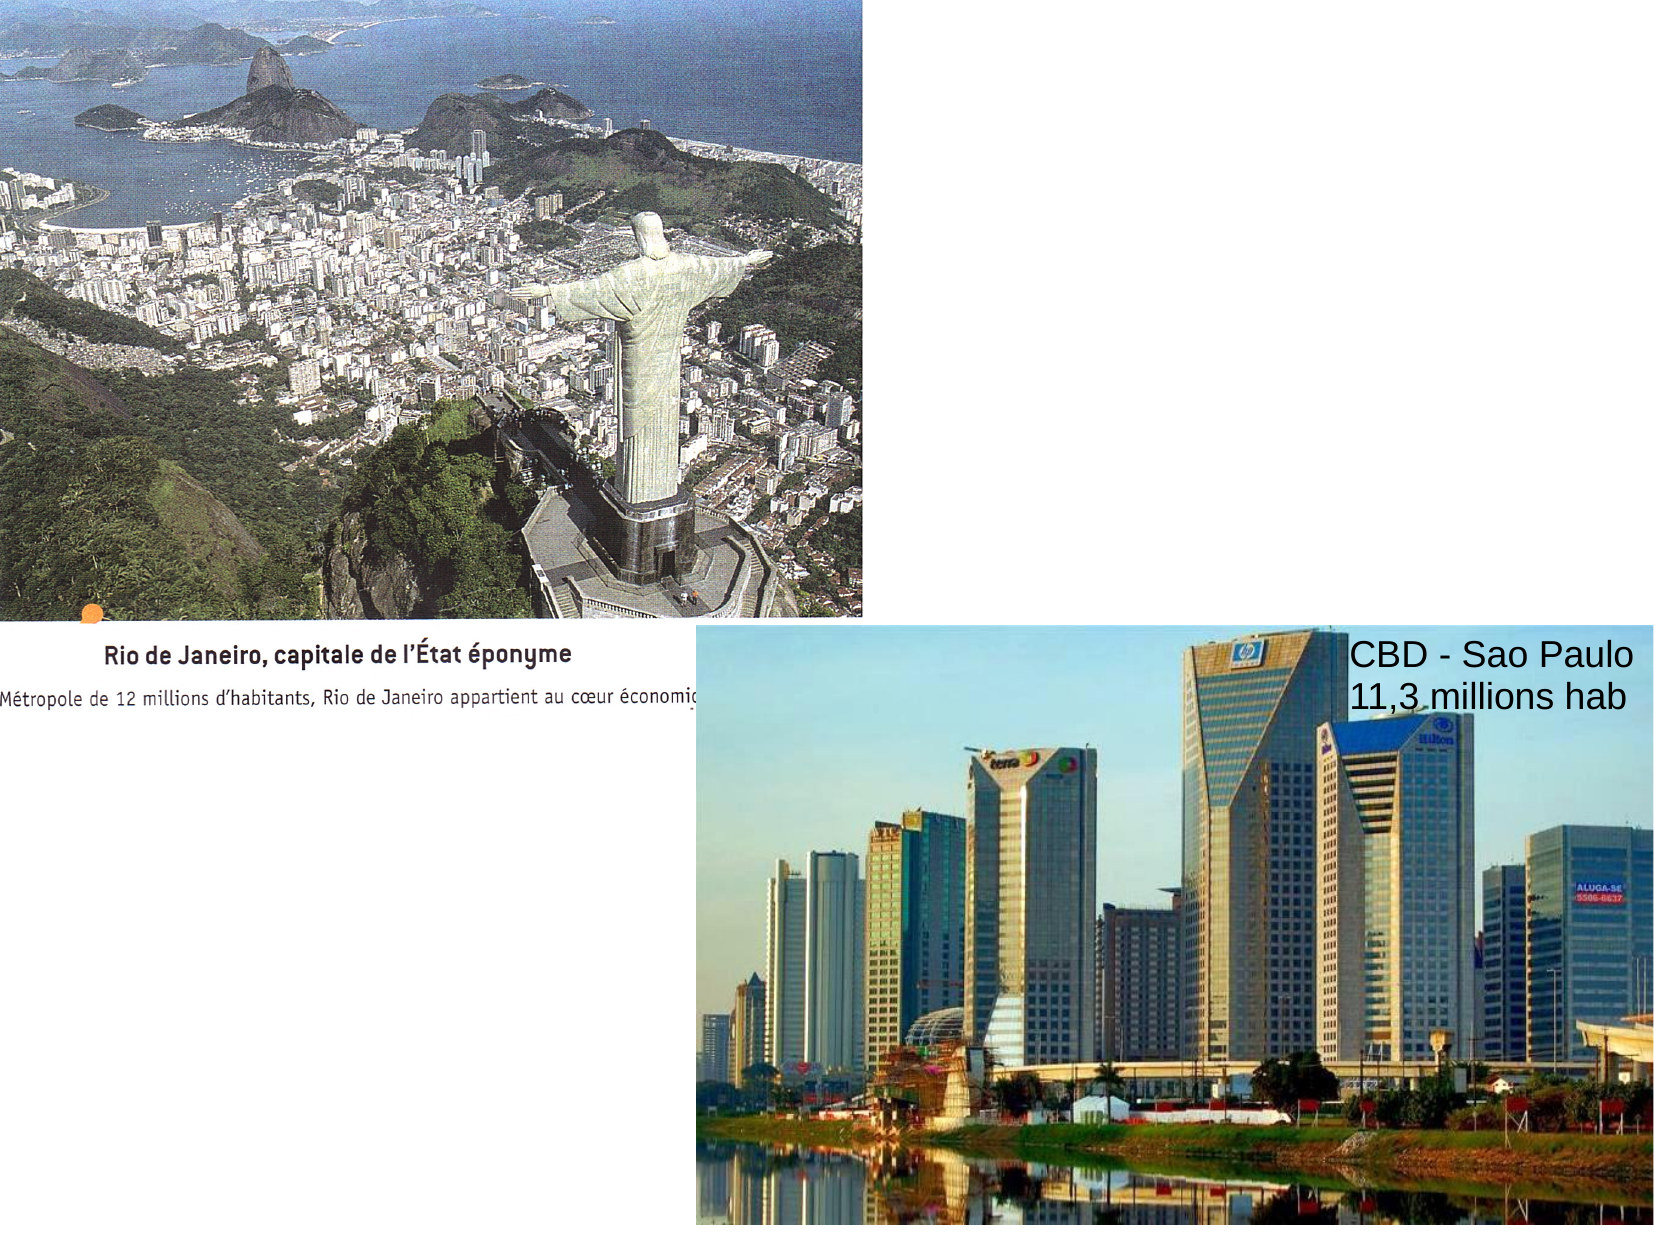

CBD - Sao Paulo
11,3 millions hab